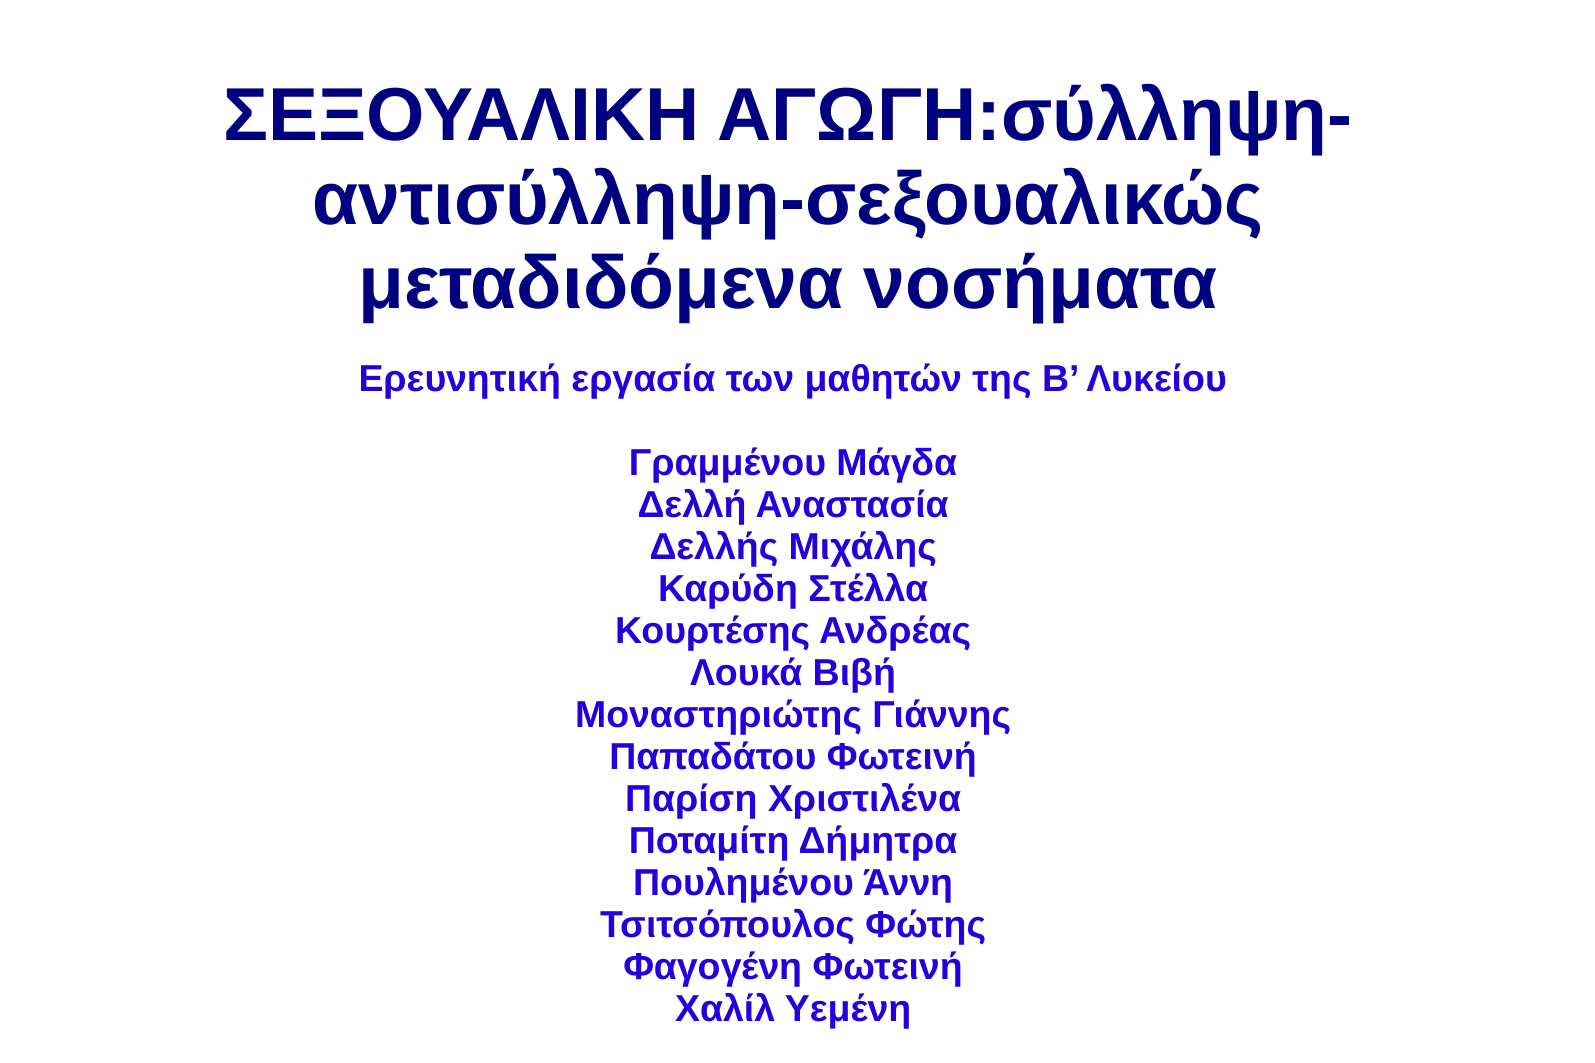

# ΣΕΞΟΥΑΛΙΚΗ ΑΓΩΓΗ:σύλληψη-αντισύλληψη-σεξουαλικώς μεταδιδόμενα νοσήματα
Ερευνητική εργασία των μαθητών της Β’ Λυκείου
Γραμμένου Μάγδα
Δελλή Αναστασία
Δελλής Μιχάλης
Καρύδη Στέλλα
Κουρτέσης Ανδρέας
Λουκά Βιβή
Μοναστηριώτης Γιάννης
Παπαδάτου Φωτεινή
Παρίση Χριστιλένα
Ποταμίτη Δήμητρα
Πουλημένου Άννη
Τσιτσόπουλος Φώτης
Φαγογένη Φωτεινή
Χαλίλ Υεμένη